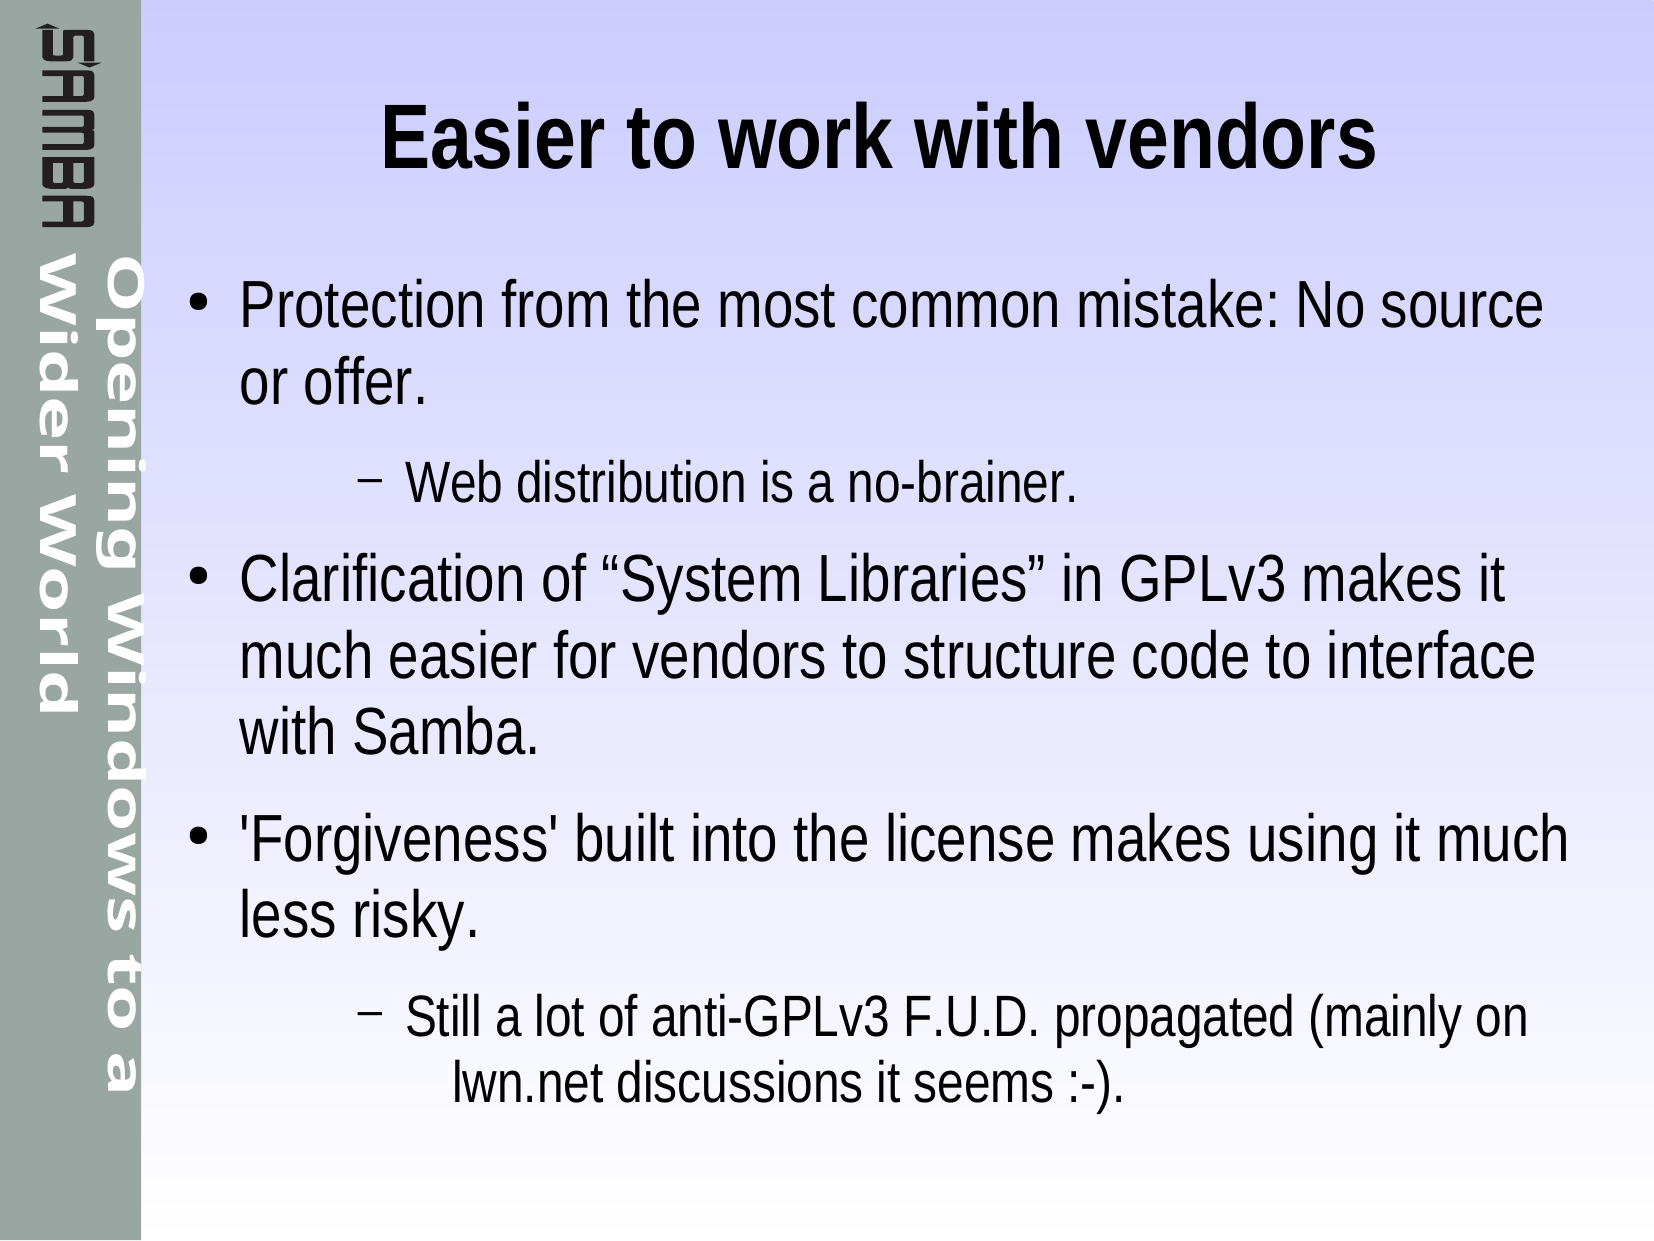

# Easier to work with vendors
Protection from the most common mistake: No source or offer.
Web distribution is a no-brainer.
Clarification of “System Libraries” in GPLv3 makes it much easier for vendors to structure code to interface with Samba.
'Forgiveness' built into the license makes using it much less risky.
Still a lot of anti-GPLv3 F.U.D. propagated (mainly on lwn.net discussions it seems :-).